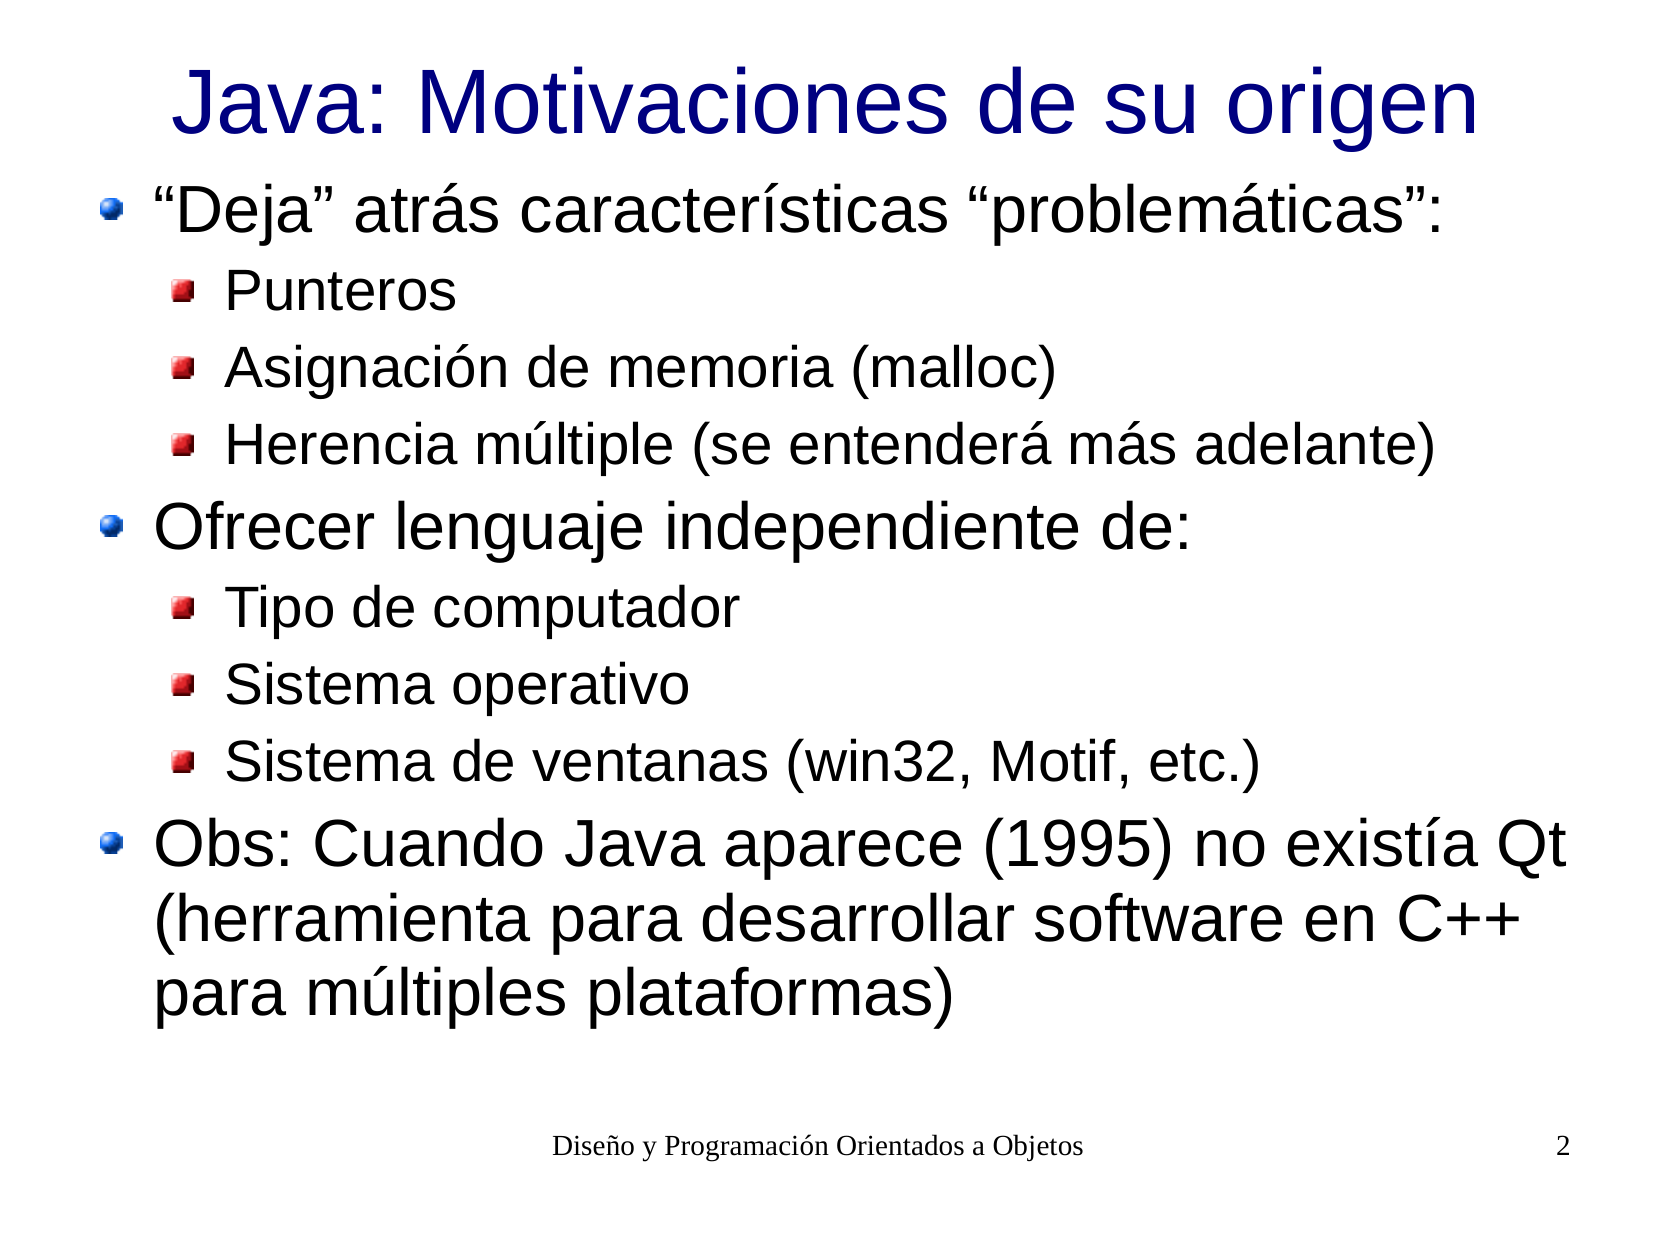

# Java: Motivaciones de su origen
“Deja” atrás características “problemáticas”:
Punteros
Asignación de memoria (malloc)
Herencia múltiple (se entenderá más adelante)
Ofrecer lenguaje independiente de:
Tipo de computador
Sistema operativo
Sistema de ventanas (win32, Motif, etc.)
Obs: Cuando Java aparece (1995) no existía Qt (herramienta para desarrollar software en C++ para múltiples plataformas)
Diseño y programación Orientados a Objetos
2